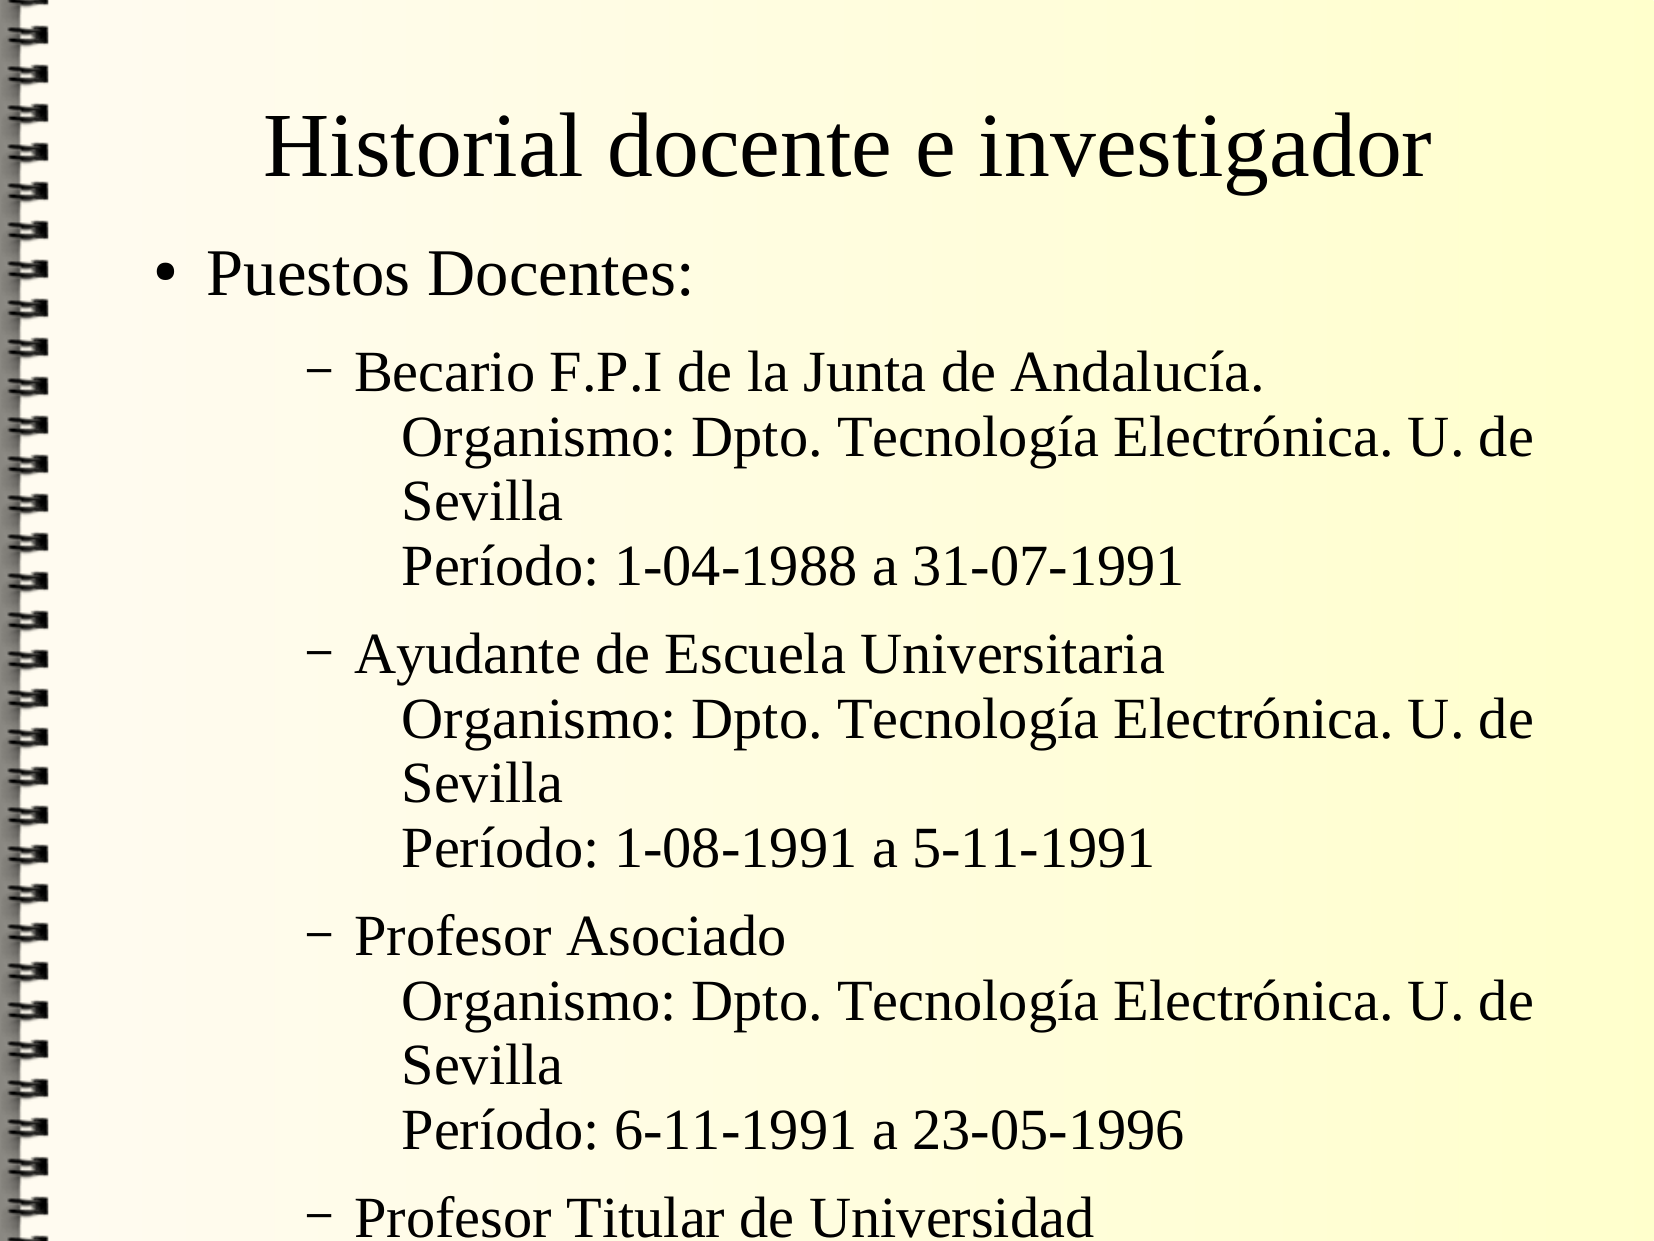

# Historial docente e investigador
Puestos Docentes:
Becario F.P.I de la Junta de Andalucía.
Organismo: Dpto. Tecnología Electrónica. U. de Sevilla
Período: 1-04-1988 a 31-07-1991
Ayudante de Escuela Universitaria
Organismo: Dpto. Tecnología Electrónica. U. de Sevilla
Período: 1-08-1991 a 5-11-1991
Profesor Asociado
Organismo: Dpto. Tecnología Electrónica. U. de Sevilla
Período: 6-11-1991 a 23-05-1996
Profesor Titular de Universidad
Organismo: Dpto. Tecnología Electrónica. U. de Sevilla
Período: 24-05-1996 hasta la fecha de hoy.